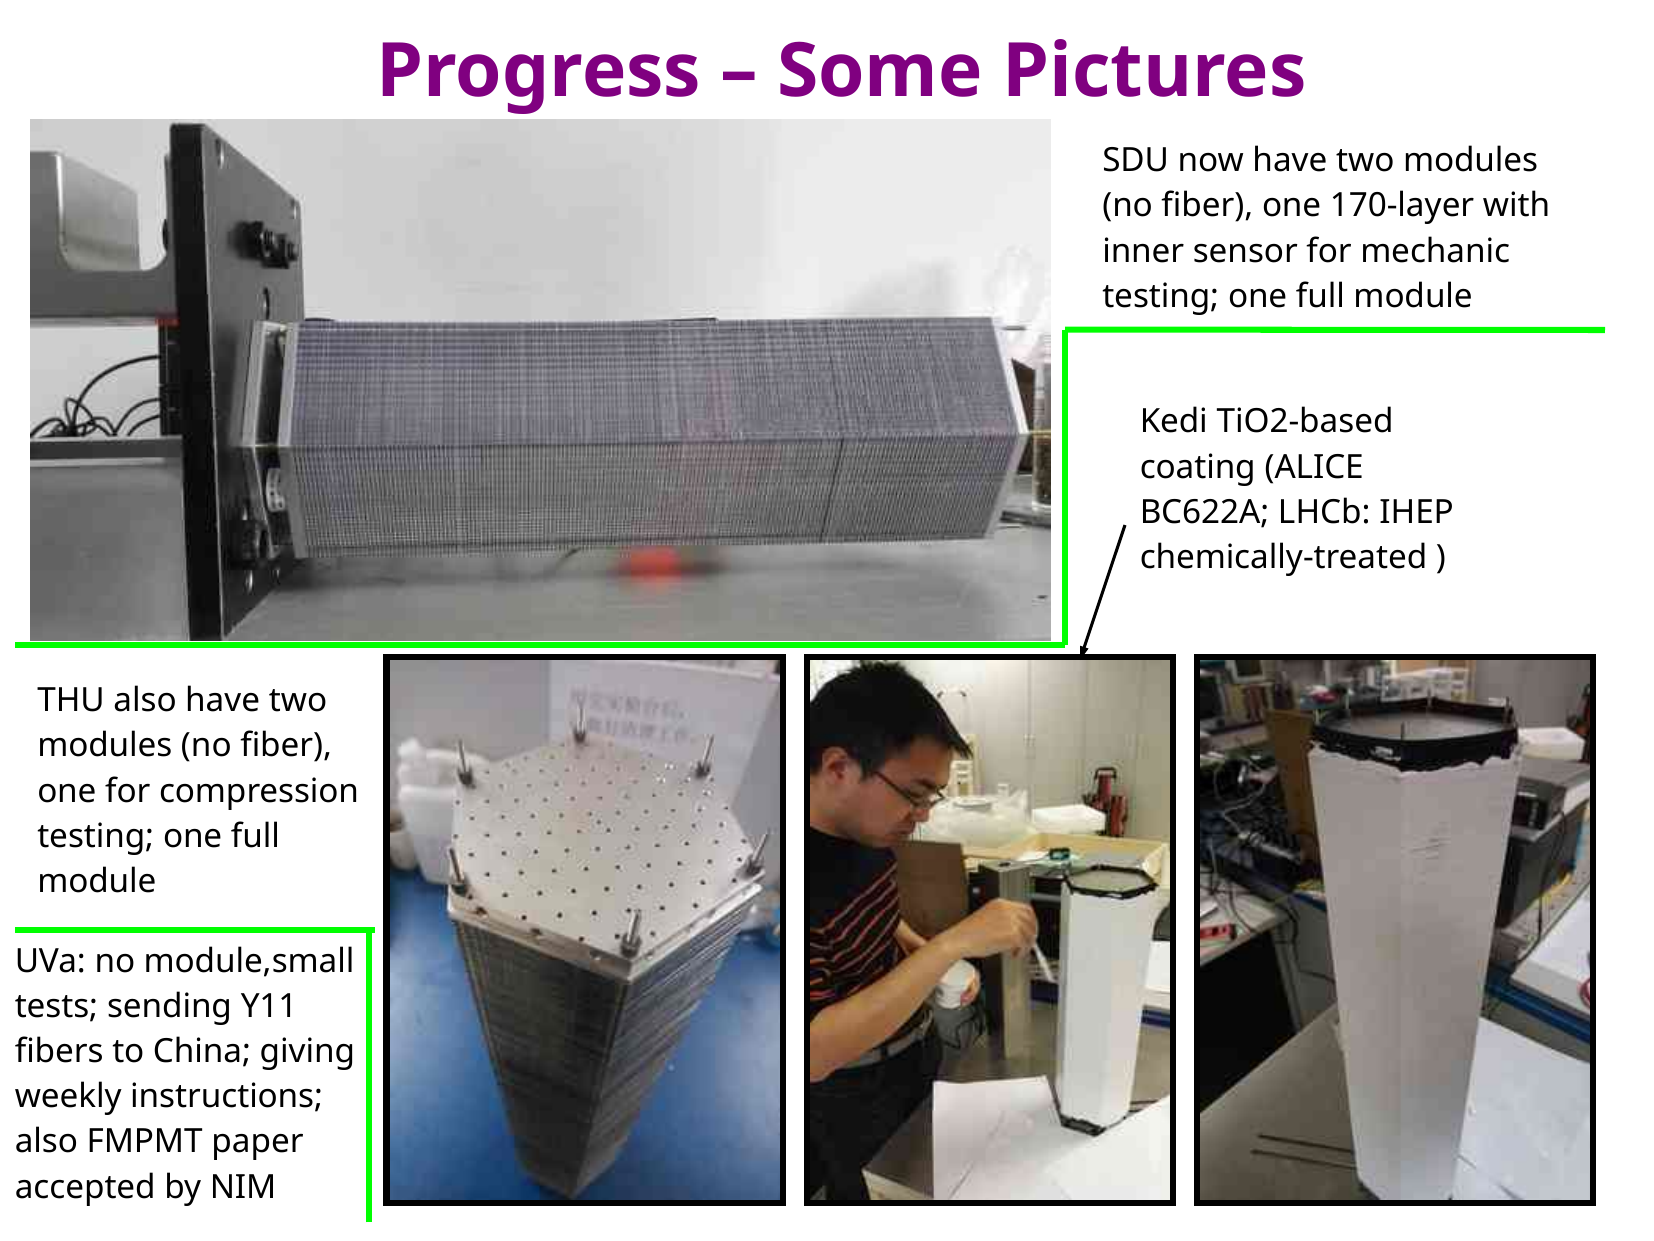

# Progress – Some Pictures
SDU now have two modules (no fiber), one 170-layer with inner sensor for mechanic testing; one full module
Kedi TiO2-based coating (ALICE BC622A; LHCb: IHEP chemically-treated )
THU also have two modules (no fiber), one for compression testing; one full module
UVa: no module,small tests; sending Y11 fibers to China; giving weekly instructions; also FMPMT paper accepted by NIM